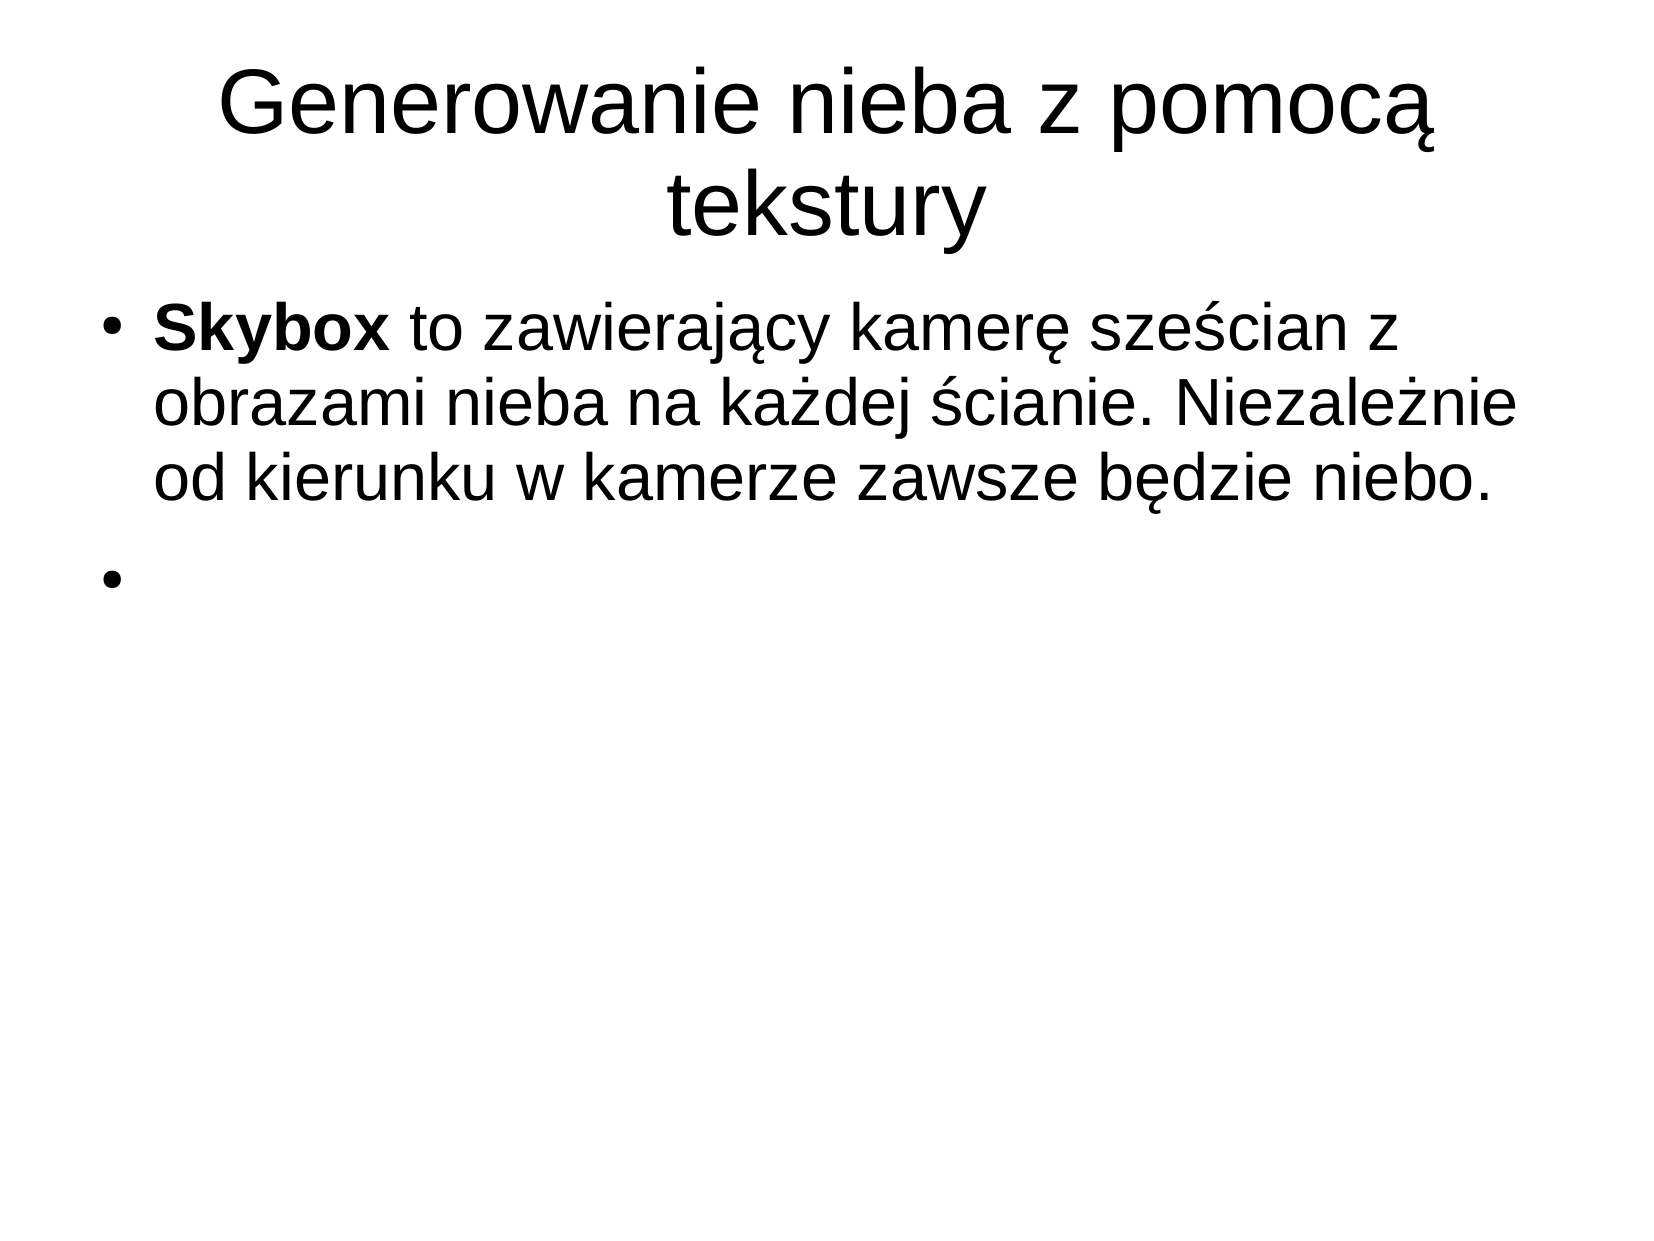

# Generowanie nieba z pomocą tekstury
Skybox to zawierający kamerę sześcian z obrazami nieba na każdej ścianie. Niezależnie od kierunku w kamerze zawsze będzie niebo.